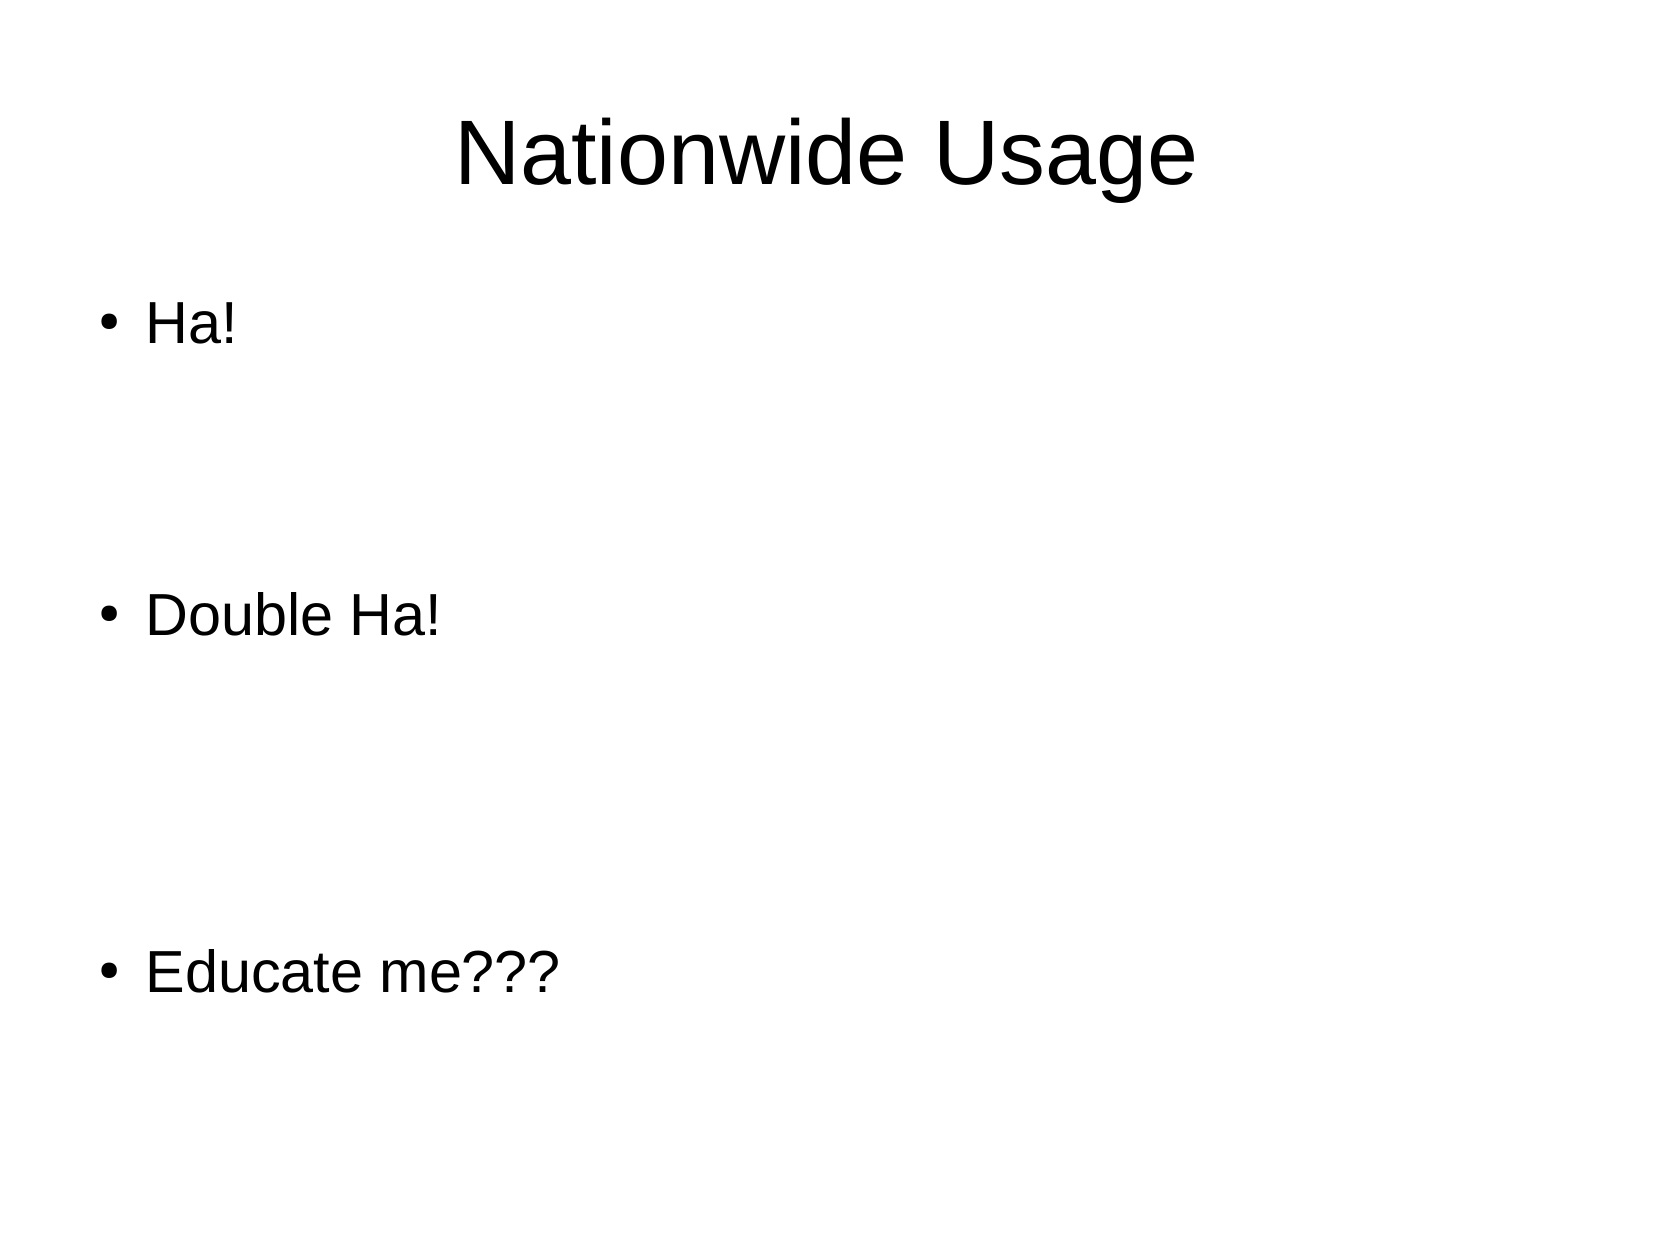

# Nationwide Usage
Ha!
Double Ha!
Educate me???